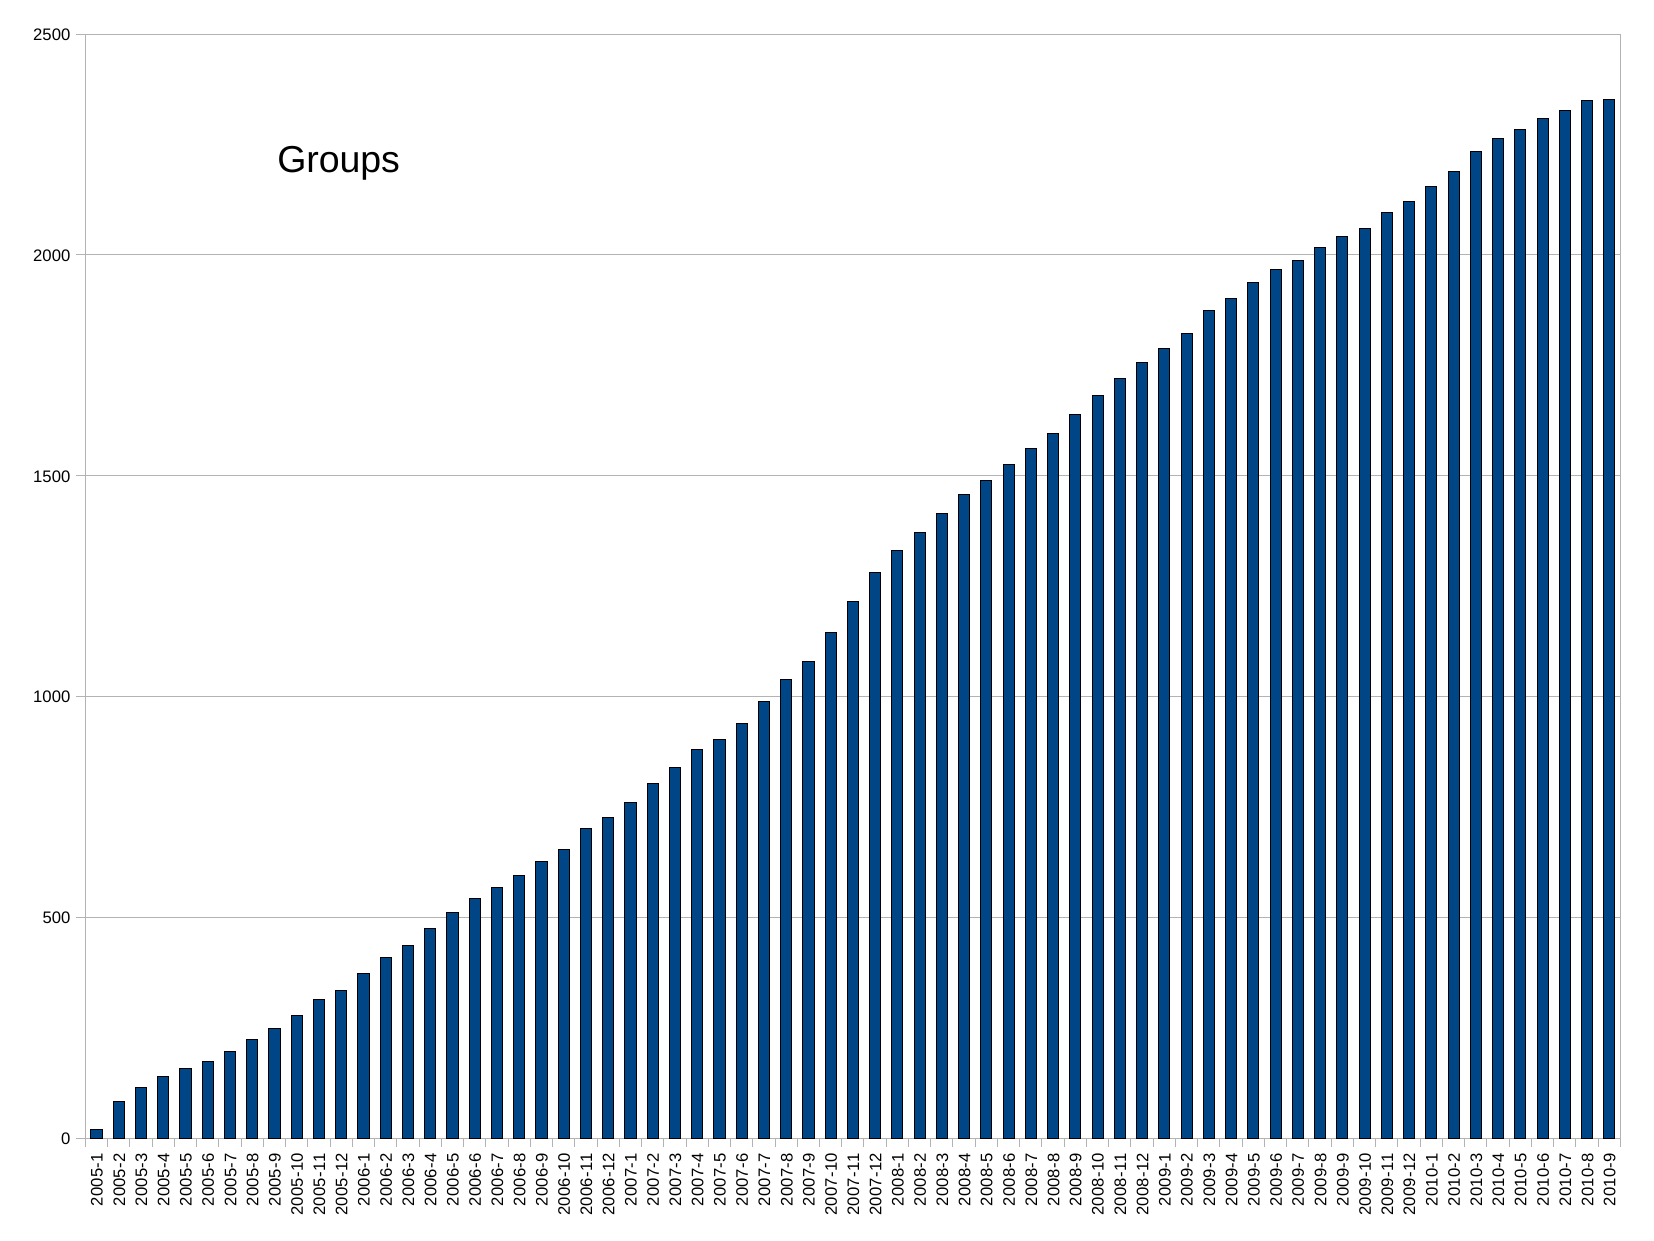

### Chart
| Category | cumul |
|---|---|
| 2005-1 | 19.0 |
| 2005-2 | 83.0 |
| 2005-3 | 115.0 |
| 2005-4 | 140.0 |
| 2005-5 | 158.0 |
| 2005-6 | 173.0 |
| 2005-7 | 196.0 |
| 2005-8 | 224.0 |
| 2005-9 | 248.0 |
| 2005-10 | 278.0 |
| 2005-11 | 314.0 |
| 2005-12 | 334.0 |
| 2006-1 | 373.0 |
| 2006-2 | 409.0 |
| 2006-3 | 437.0 |
| 2006-4 | 475.0 |
| 2006-5 | 510.0 |
| 2006-6 | 542.0 |
| 2006-7 | 567.0 |
| 2006-8 | 595.0 |
| 2006-9 | 626.0 |
| 2006-10 | 653.0 |
| 2006-11 | 701.0 |
| 2006-12 | 725.0 |
| 2007-1 | 759.0 |
| 2007-2 | 802.0 |
| 2007-3 | 840.0 |
| 2007-4 | 879.0 |
| 2007-5 | 903.0 |
| 2007-6 | 938.0 |
| 2007-7 | 989.0 |
| 2007-8 | 1038.0 |
| 2007-9 | 1080.0 |
| 2007-10 | 1144.0 |
| 2007-11 | 1215.0 |
| 2007-12 | 1280.0 |
| 2008-1 | 1330.0 |
| 2008-2 | 1372.0 |
| 2008-3 | 1415.0 |
| 2008-4 | 1457.0 |
| 2008-5 | 1489.0 |
| 2008-6 | 1525.0 |
| 2008-7 | 1561.0 |
| 2008-8 | 1596.0 |
| 2008-9 | 1638.0 |
| 2008-10 | 1682.0 |
| 2008-11 | 1720.0 |
| 2008-12 | 1756.0 |
| 2009-1 | 1788.0 |
| 2009-2 | 1823.0 |
| 2009-3 | 1874.0 |
| 2009-4 | 1902.0 |
| 2009-5 | 1937.0 |
| 2009-6 | 1966.0 |
| 2009-7 | 1987.0 |
| 2009-8 | 2016.0 |
| 2009-9 | 2041.0 |
| 2009-10 | 2060.0 |
| 2009-11 | 2096.0 |
| 2009-12 | 2122.0 |
| 2010-1 | 2156.0 |
| 2010-2 | 2190.0 |
| 2010-3 | 2234.0 |
| 2010-4 | 2264.0 |
| 2010-5 | 2285.0 |
| 2010-6 | 2308.0 |
| 2010-7 | 2327.0 |
| 2010-8 | 2349.0 |
| 2010-9 | 2353.0 |Groups